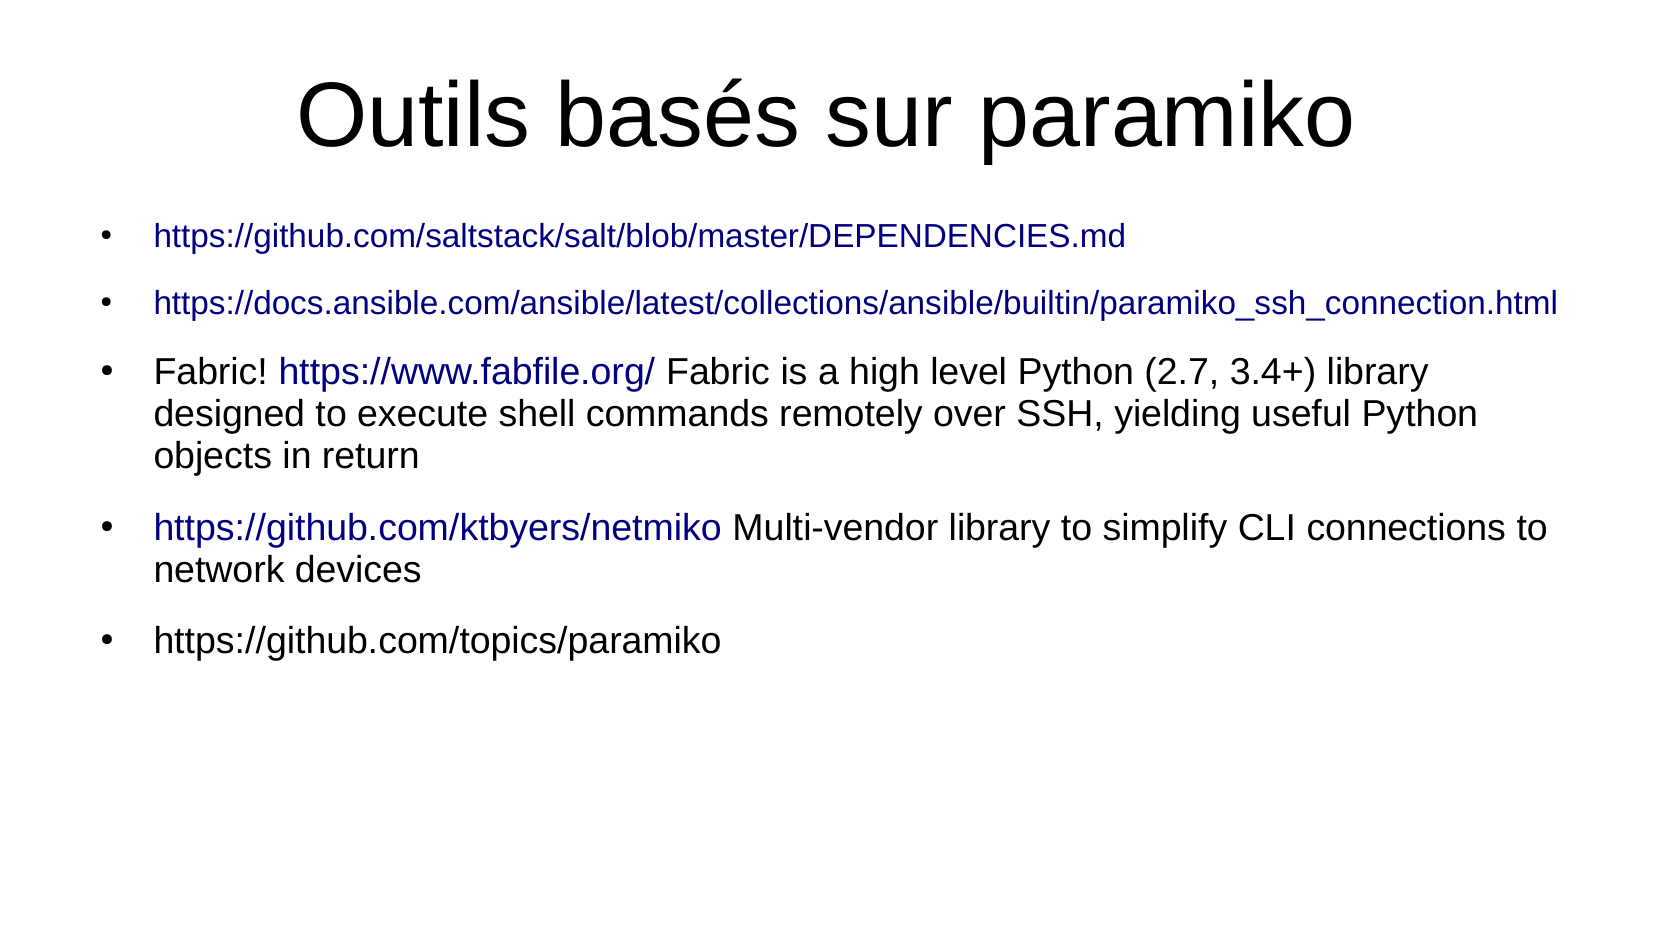

# Outils basés sur paramiko
https://github.com/saltstack/salt/blob/master/DEPENDENCIES.md
https://docs.ansible.com/ansible/latest/collections/ansible/builtin/paramiko_ssh_connection.html
Fabric! https://www.fabfile.org/ Fabric is a high level Python (2.7, 3.4+) library designed to execute shell commands remotely over SSH, yielding useful Python objects in return
https://github.com/ktbyers/netmiko Multi-vendor library to simplify CLI connections to network devices
https://github.com/topics/paramiko